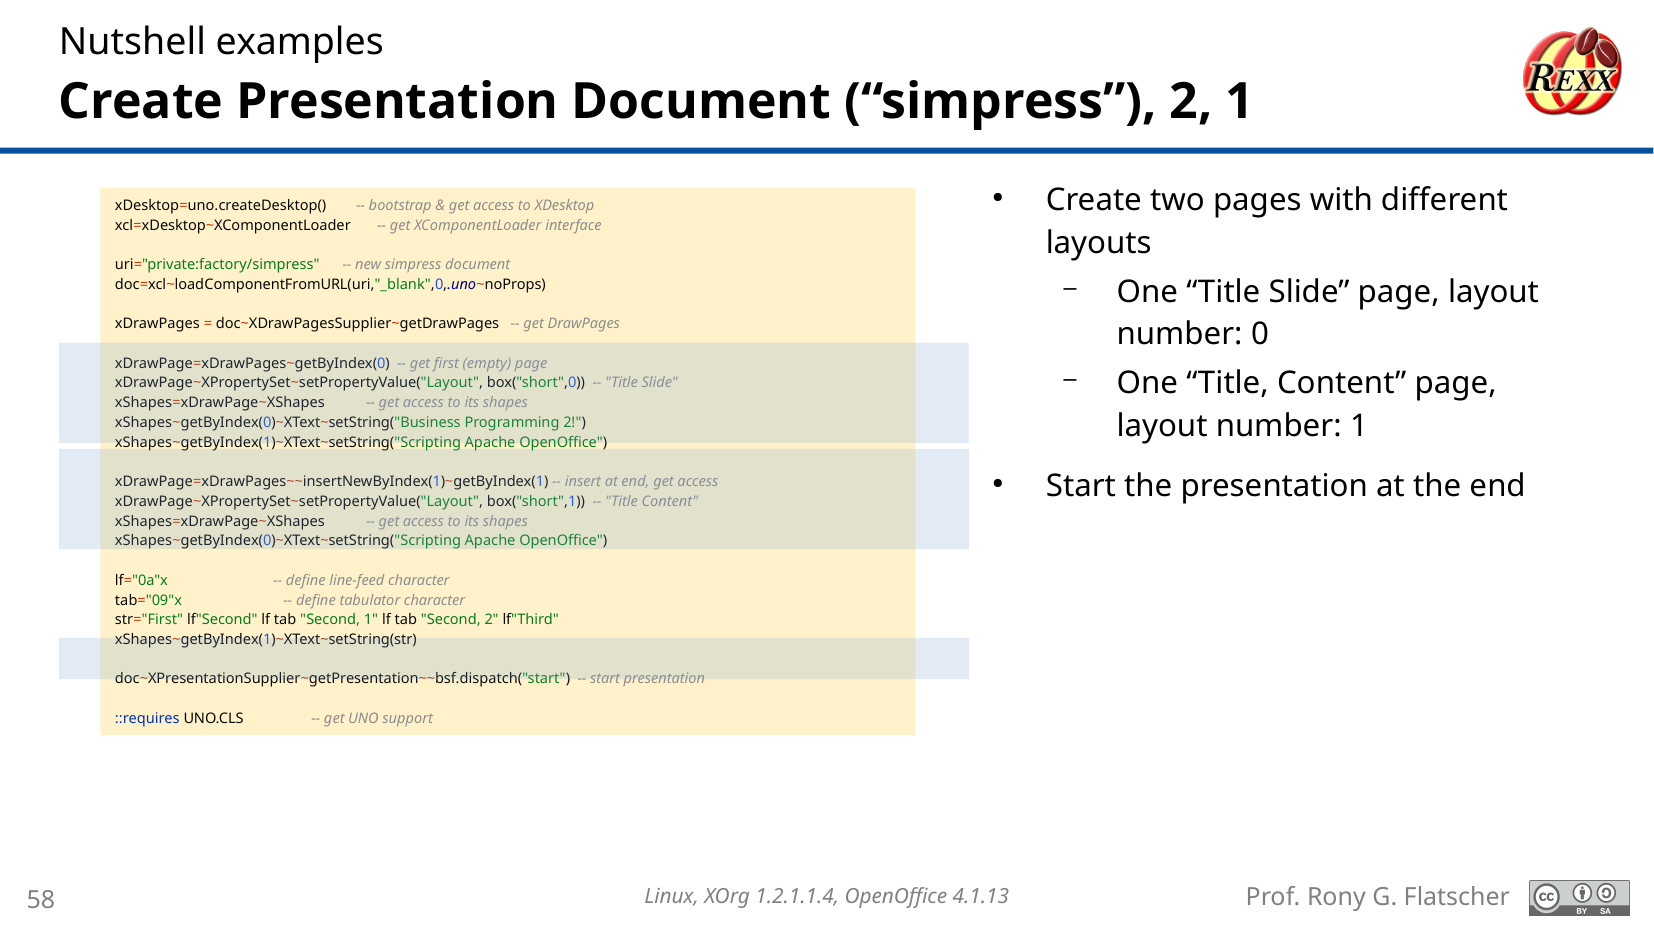

# Nutshell examples Create Presentation Document (“simpress”), 2, 1
Create two pages with different layouts
One “Title Slide” page, layout number: 0
One “Title, Content” page, layout number: 1
Start the presentation at the end
xDesktop=uno.createDesktop() -- bootstrap & get access to XDesktop
xcl=xDesktop~XComponentLoader -- get XComponentLoader interface
uri="private:factory/simpress" -- new simpress document
doc=xcl~loadComponentFromURL(uri,"_blank",0,.uno~noProps)
xDrawPages = doc~XDrawPagesSupplier~getDrawPages -- get DrawPages
xDrawPage=xDrawPages~getByIndex(0) -- get first (empty) page
xDrawPage~XPropertySet~setPropertyValue("Layout", box("short",0)) -- "Title Slide"
xShapes=xDrawPage~XShapes -- get access to its shapes
xShapes~getByIndex(0)~XText~setString("Business Programming 2!")
xShapes~getByIndex(1)~XText~setString("Scripting Apache OpenOffice")
xDrawPage=xDrawPages~~insertNewByIndex(1)~getByIndex(1) -- insert at end, get access
xDrawPage~XPropertySet~setPropertyValue("Layout", box("short",1)) -- "Title Content"
xShapes=xDrawPage~XShapes -- get access to its shapes
xShapes~getByIndex(0)~XText~setString("Scripting Apache OpenOffice")
lf="0a"x -- define line-feed character
tab="09"x -- define tabulator character
str="First" lf"Second" lf tab "Second, 1" lf tab "Second, 2" lf"Third"
xShapes~getByIndex(1)~XText~setString(str)
doc~XPresentationSupplier~getPresentation~~bsf.dispatch("start") -- start presentation
::requires UNO.CLS -- get UNO support
Linux, XOrg 1.2.1.1.4, OpenOffice 4.1.13